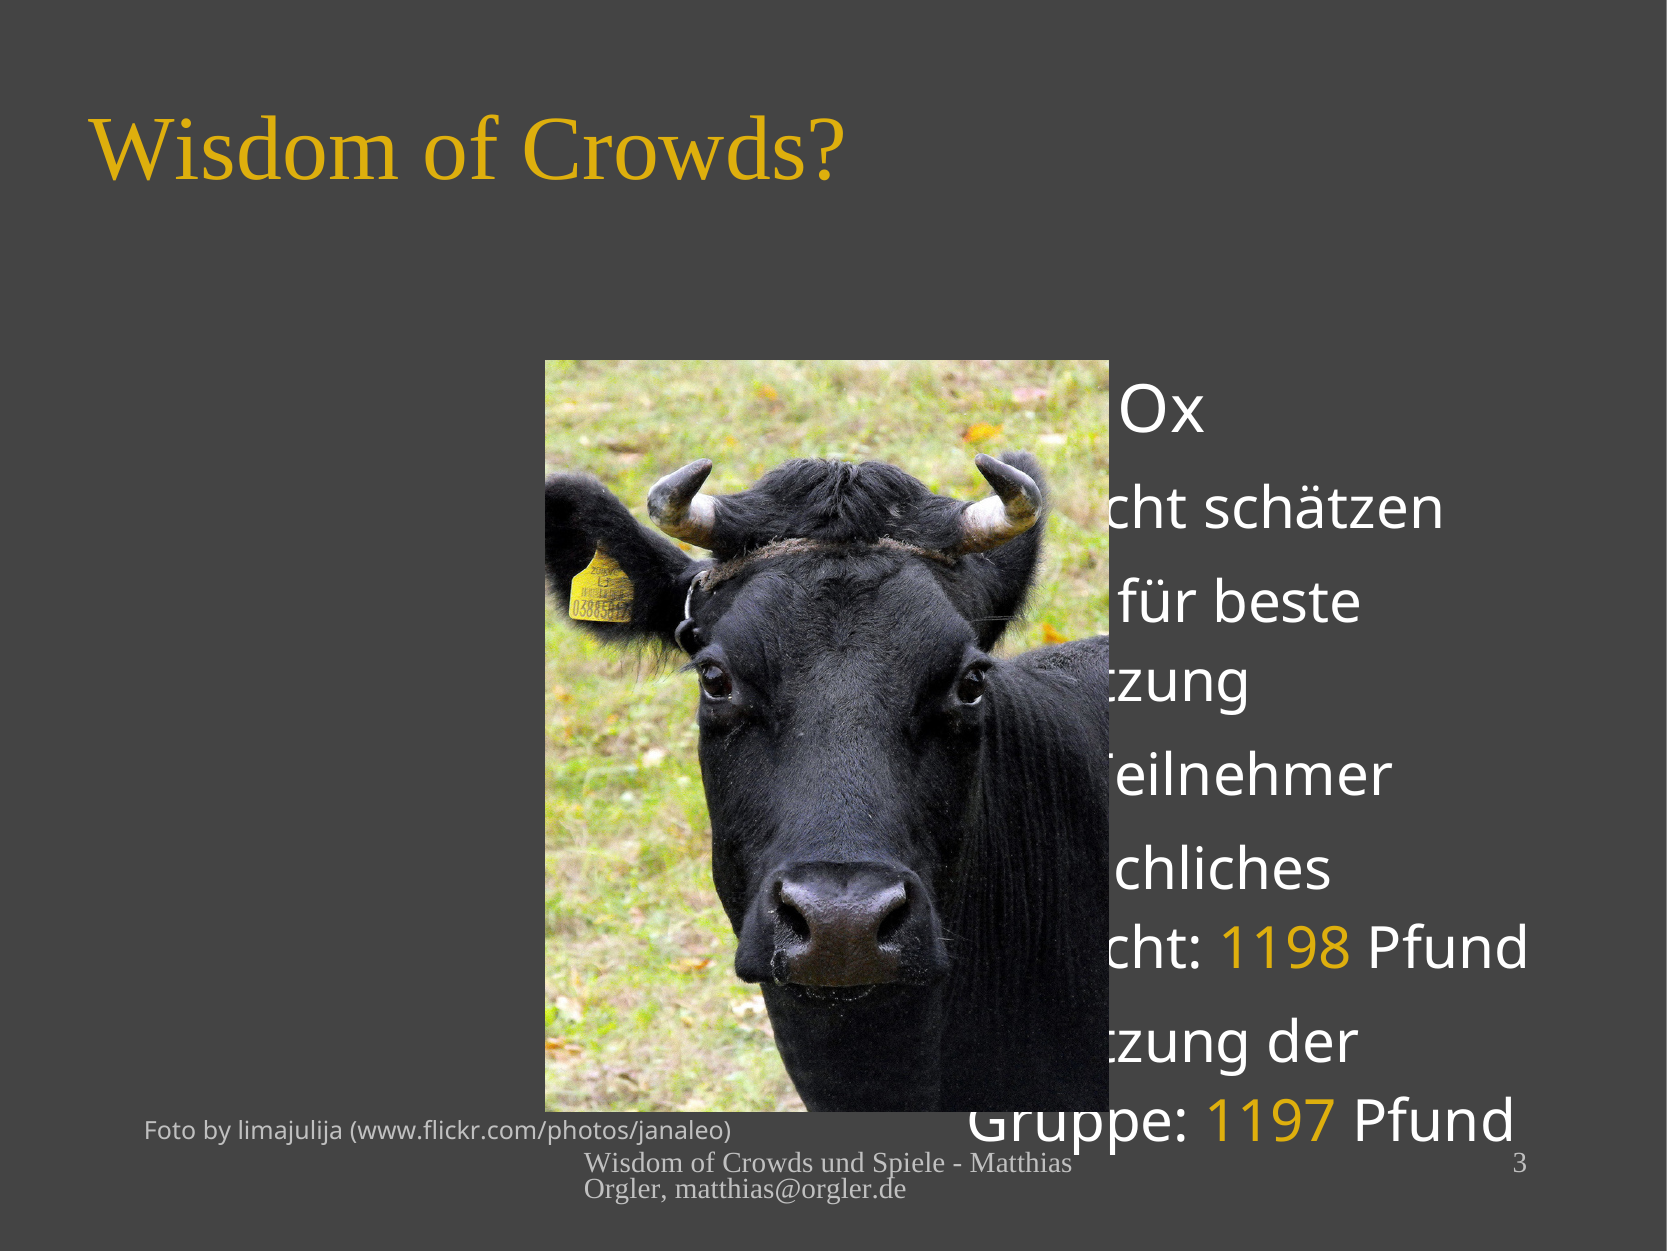

# Wisdom of Crowds?
Galton's Ox
Gewicht schätzen
Preis für beste Schätzung
787 Teilnehmer
Tatsächliches Gewicht: 1198 Pfund
Schätzung der Gruppe: 1197 Pfund
Foto by limajulija (www.flickr.com/photos/janaleo)
Wisdom of Crowds und Spiele - Matthias Orgler, matthias@orgler.de
3